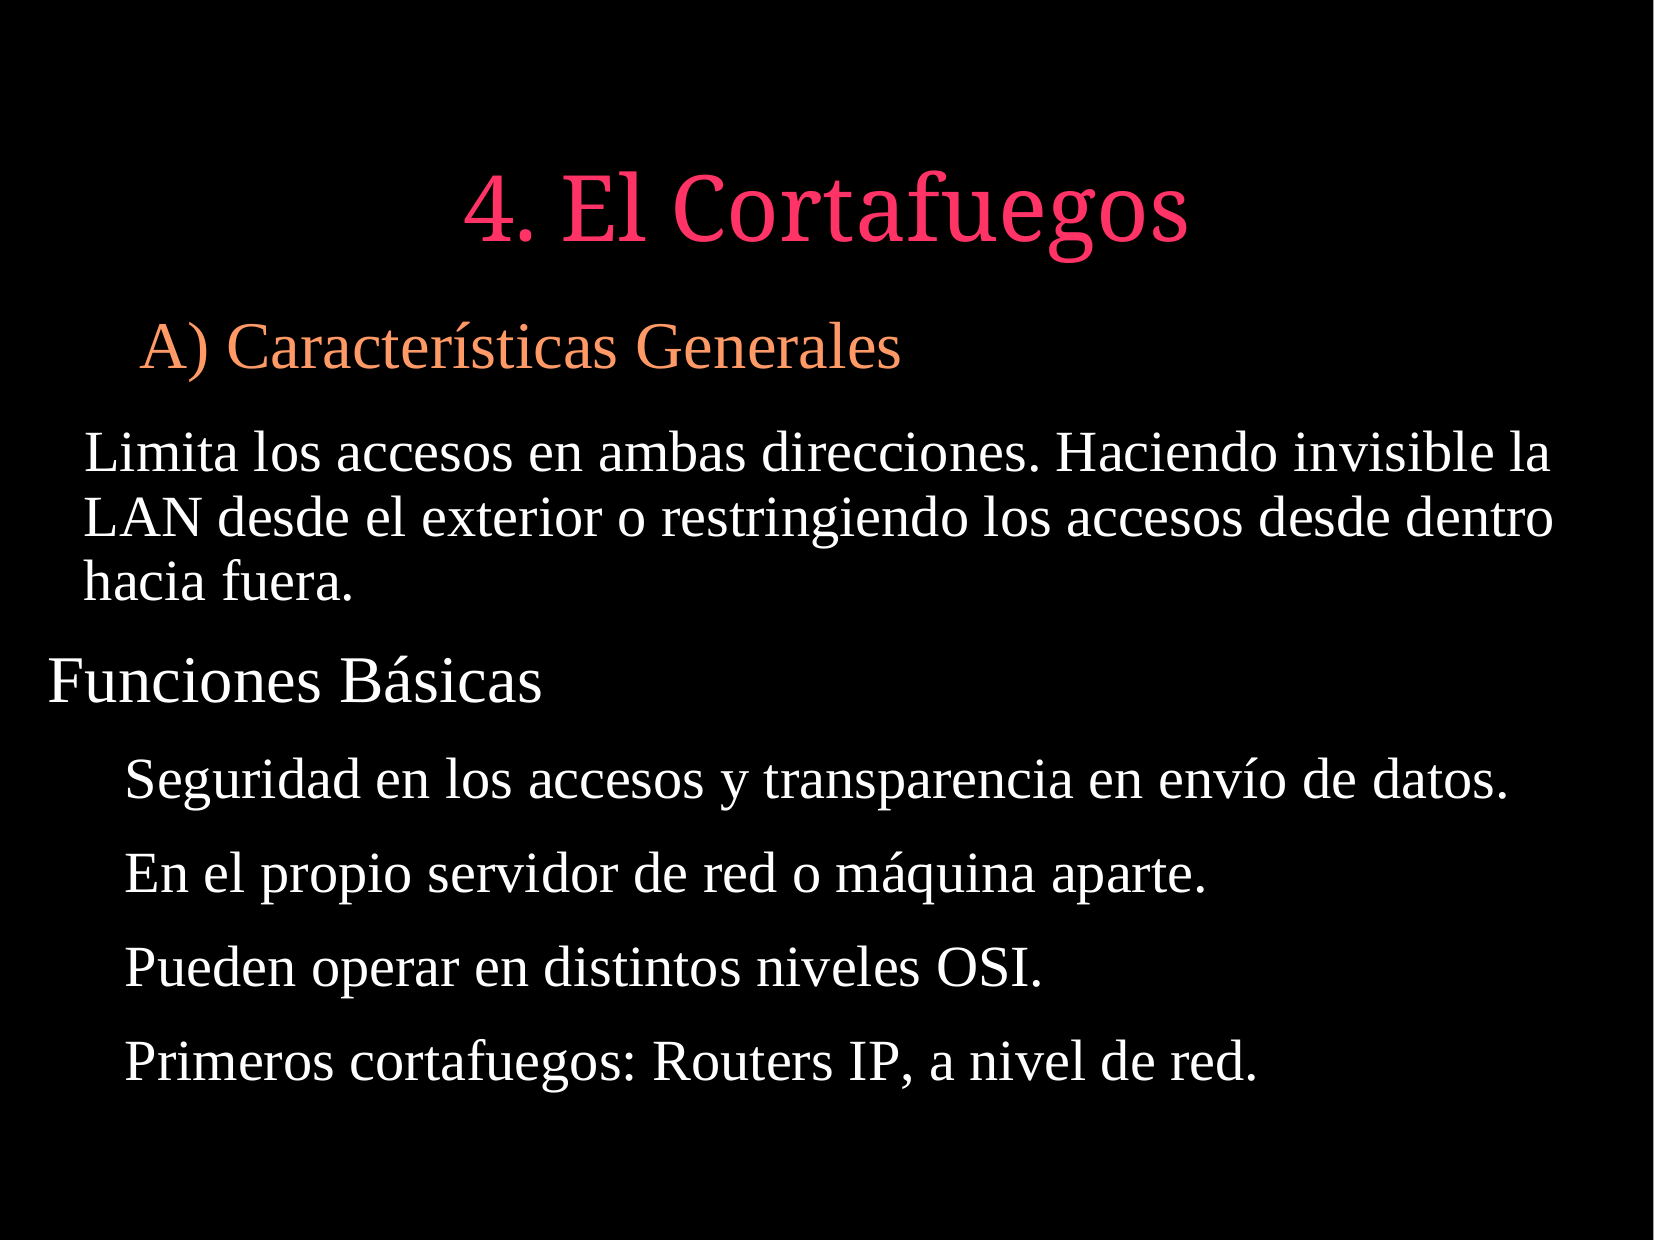

# 4. El Cortafuegos
A) Características Generales
	 Limita los accesos en ambas direcciones. Haciendo invisible la LAN desde el exterior o restringiendo los accesos desde dentro hacia fuera.
Funciones Básicas
Seguridad en los accesos y transparencia en envío de datos.
En el propio servidor de red o máquina aparte.
Pueden operar en distintos niveles OSI.
Primeros cortafuegos: Routers IP, a nivel de red.